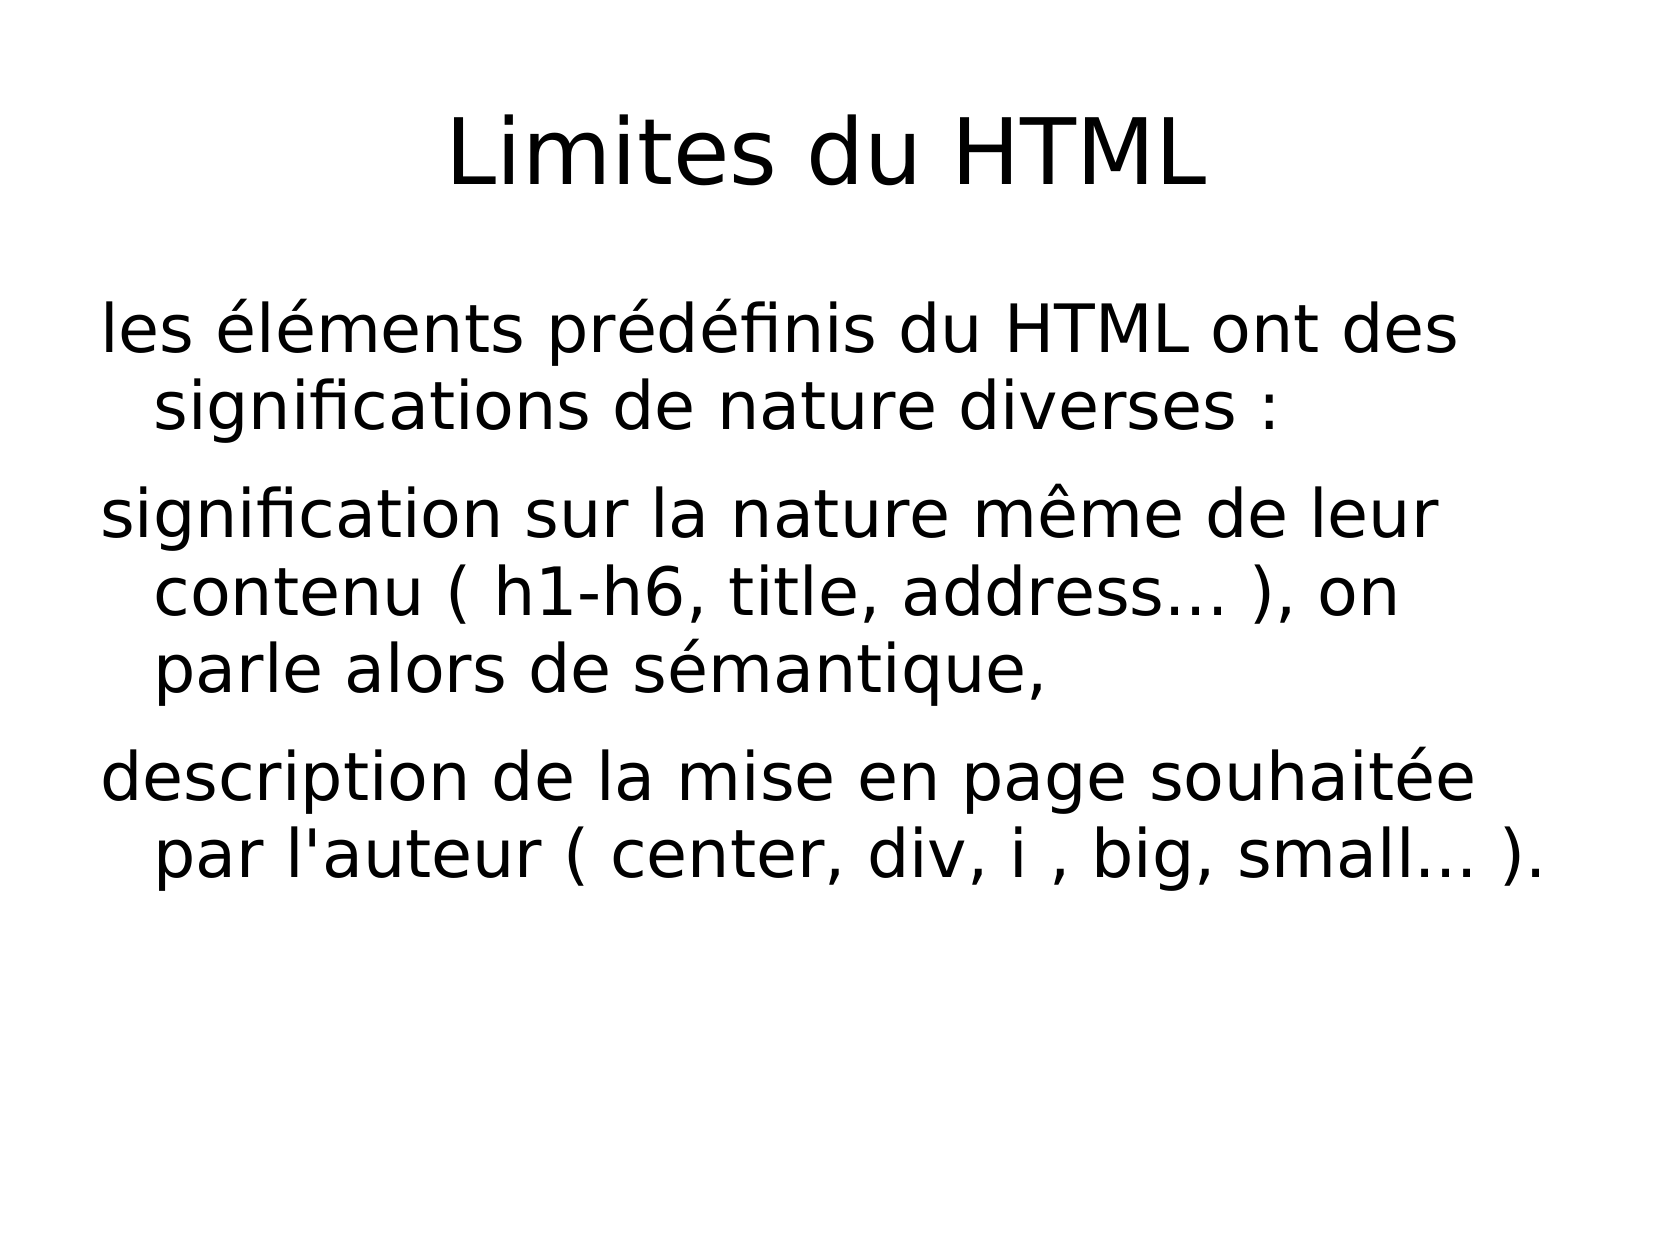

# Limites du HTML
les éléments prédéfinis du HTML ont des significations de nature diverses :
signification sur la nature même de leur contenu ( h1-h6, title, address... ), on parle alors de sémantique,
description de la mise en page souhaitée par l'auteur ( center, div, i , big, small... ).